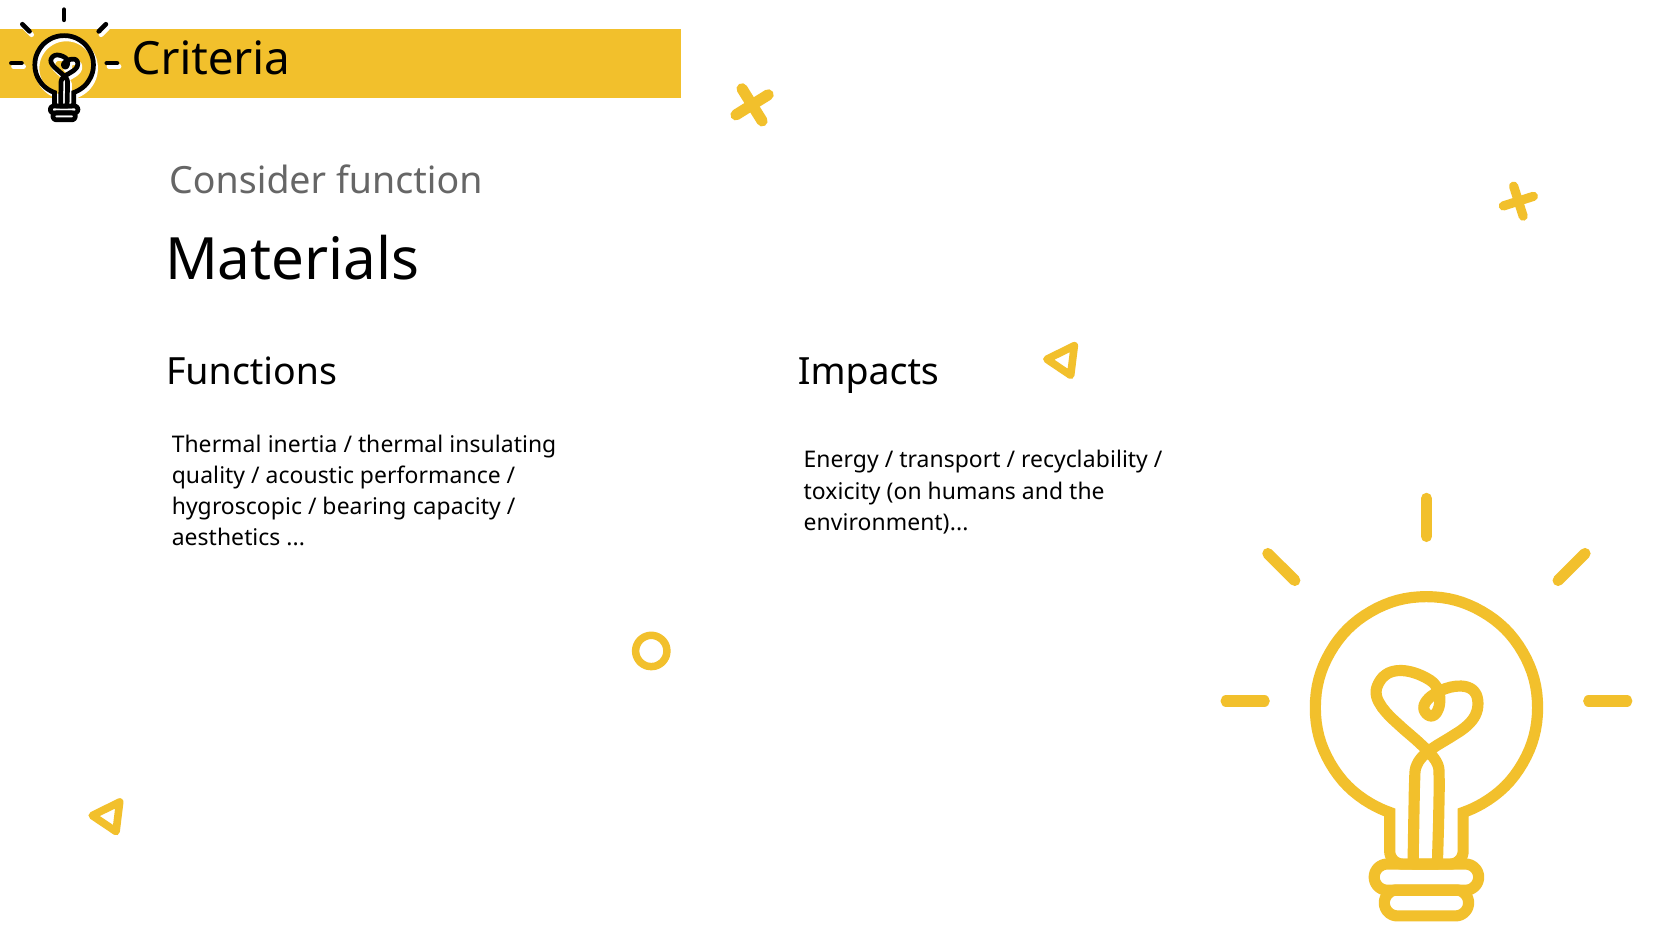

Criteria
# Consider function
Materials
Functions
Impacts
Thermal inertia / thermal insulating quality / acoustic performance / hygroscopic / bearing capacity / aesthetics ...
Energy / transport / recyclability / toxicity (on humans and the environment)...